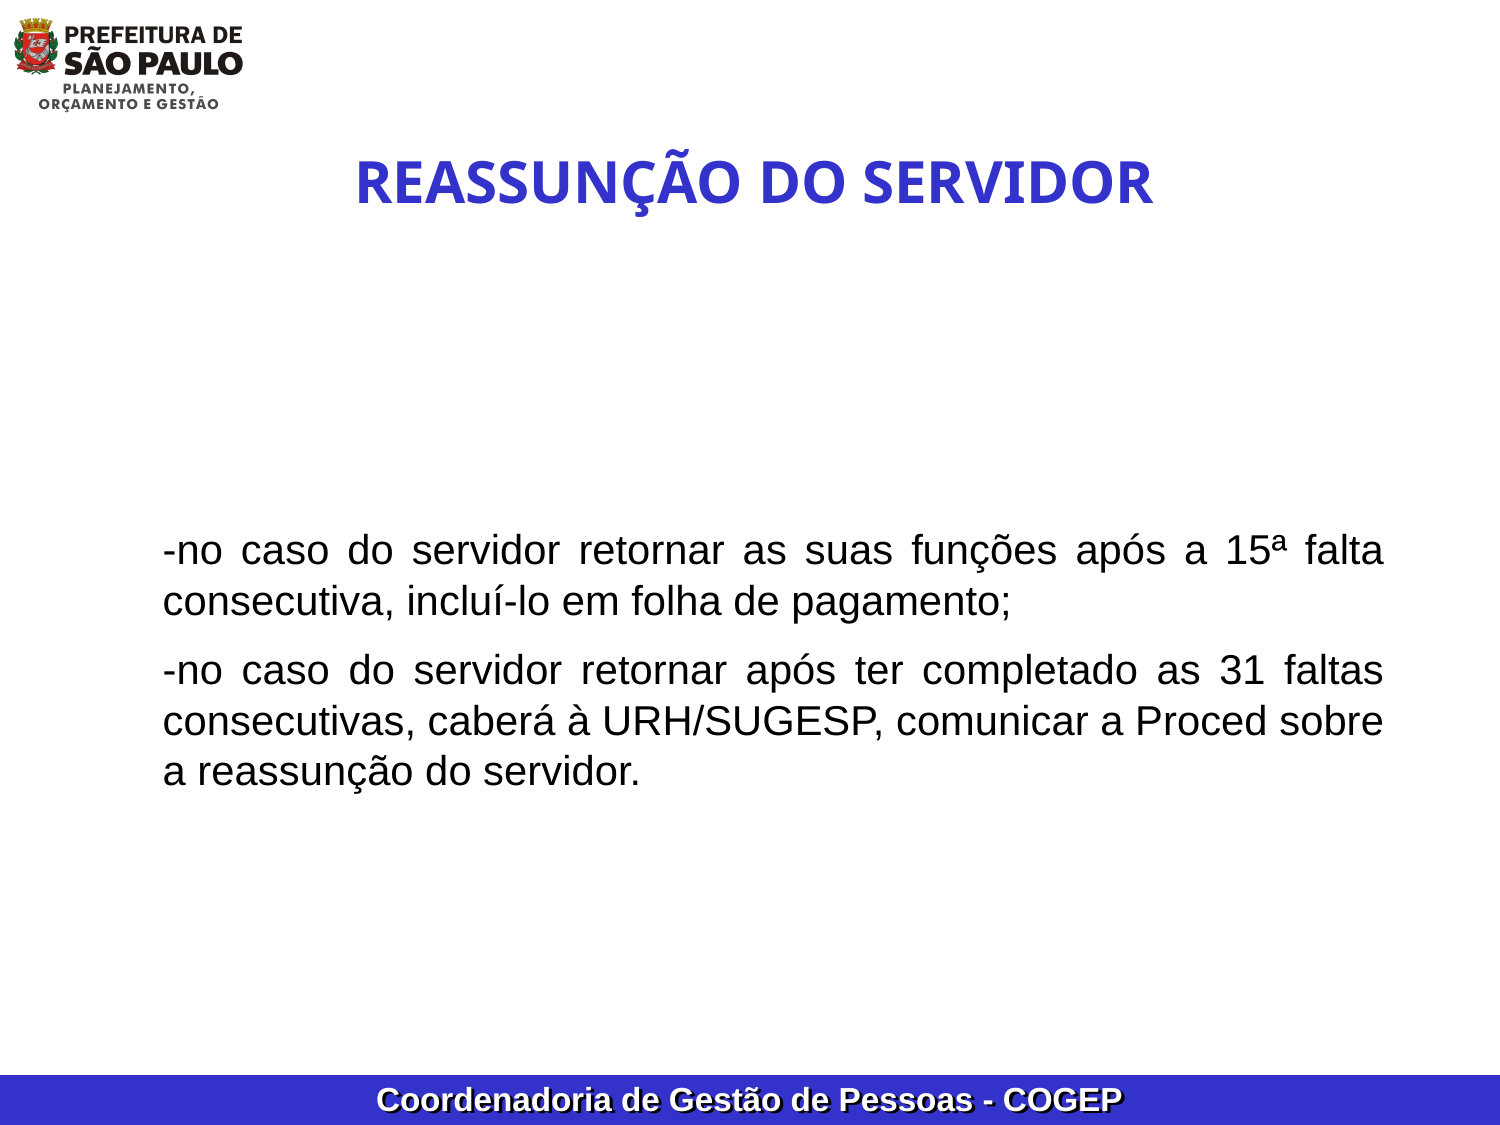

REASSUNÇÃO DO SERVIDOR
-no caso do servidor retornar as suas funções após a 15ª falta consecutiva, incluí-lo em folha de pagamento;
-no caso do servidor retornar após ter completado as 31 faltas consecutivas, caberá à URH/SUGESP, comunicar a Proced sobre a reassunção do servidor.